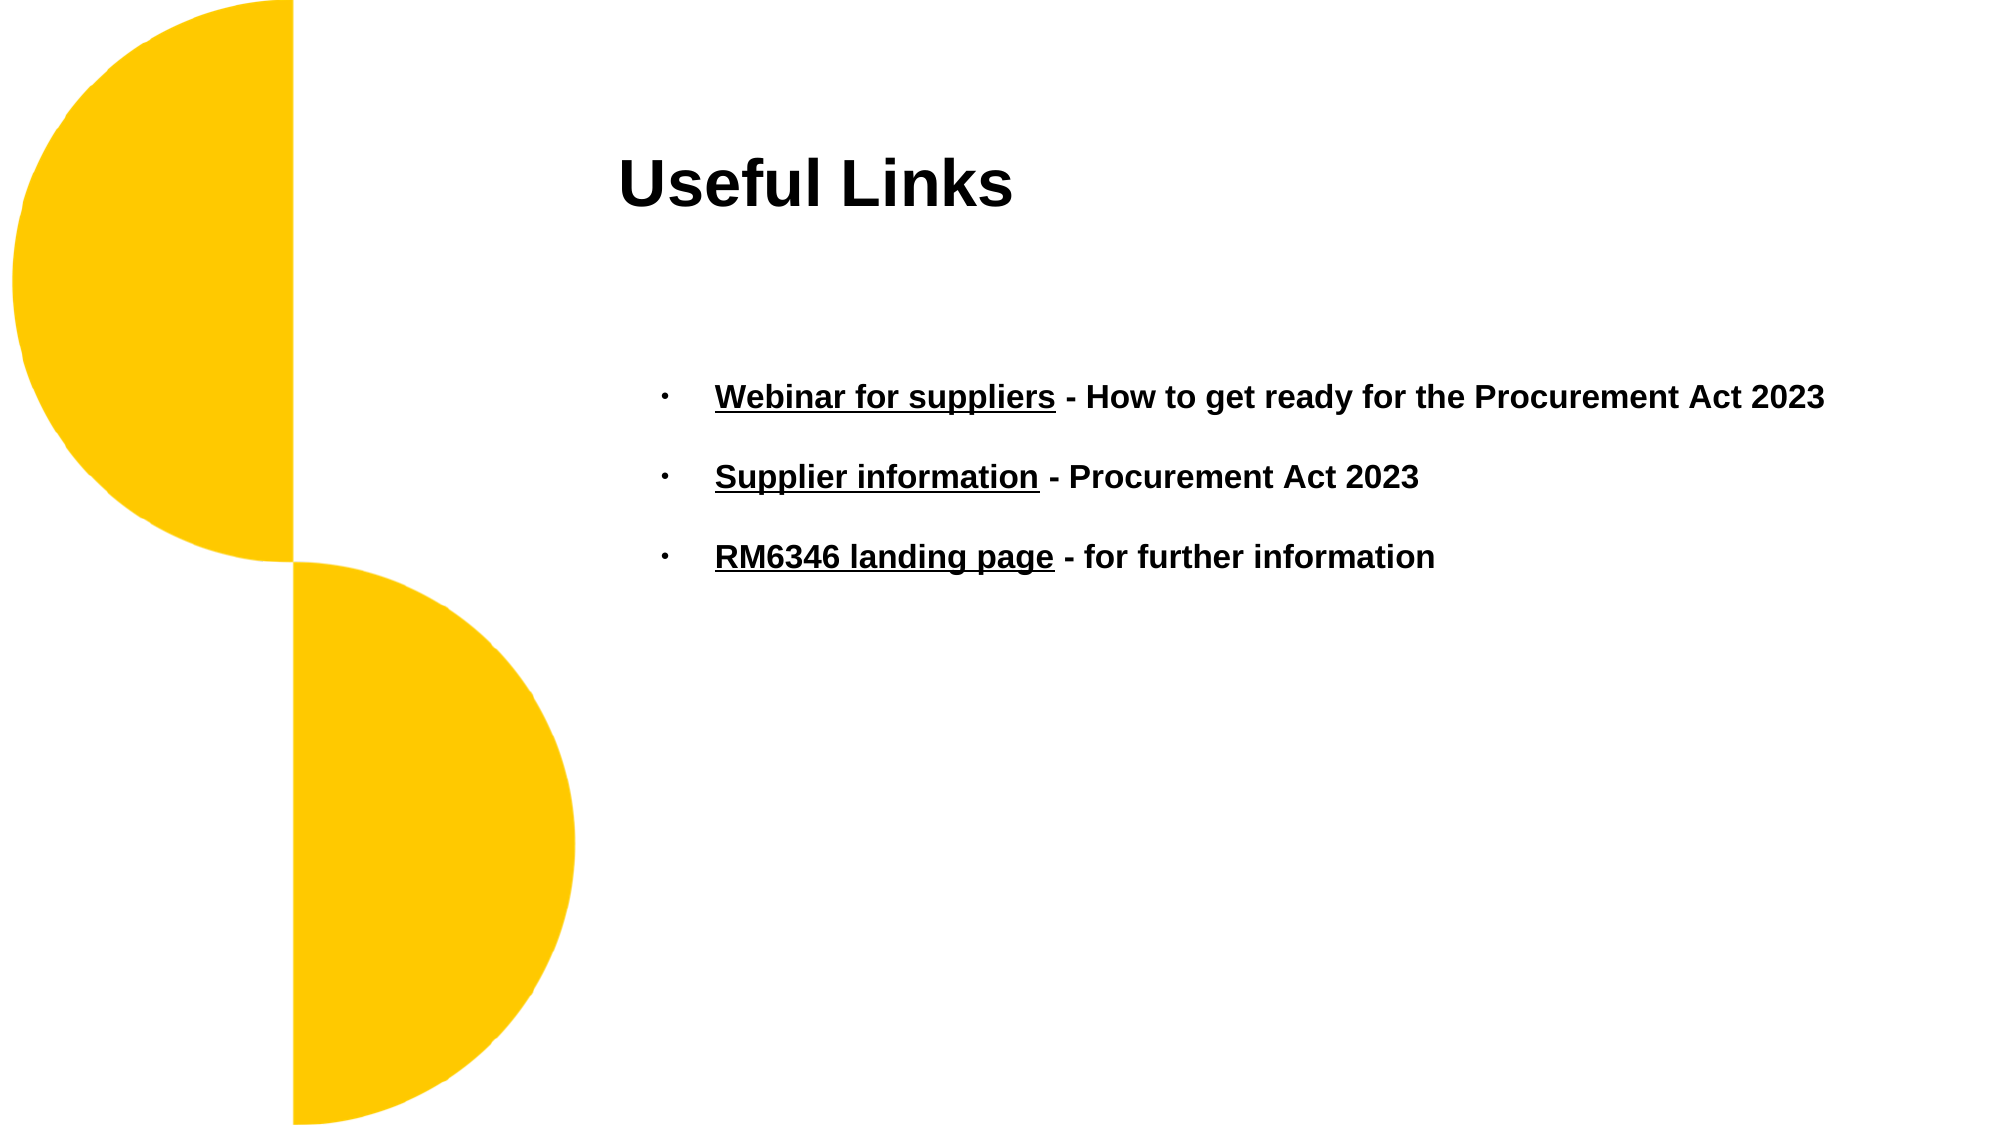

Useful Links
# Webinar for suppliers - How to get ready for the Procurement Act 2023
Supplier information - Procurement Act 2023
RM6346 landing page - for further information